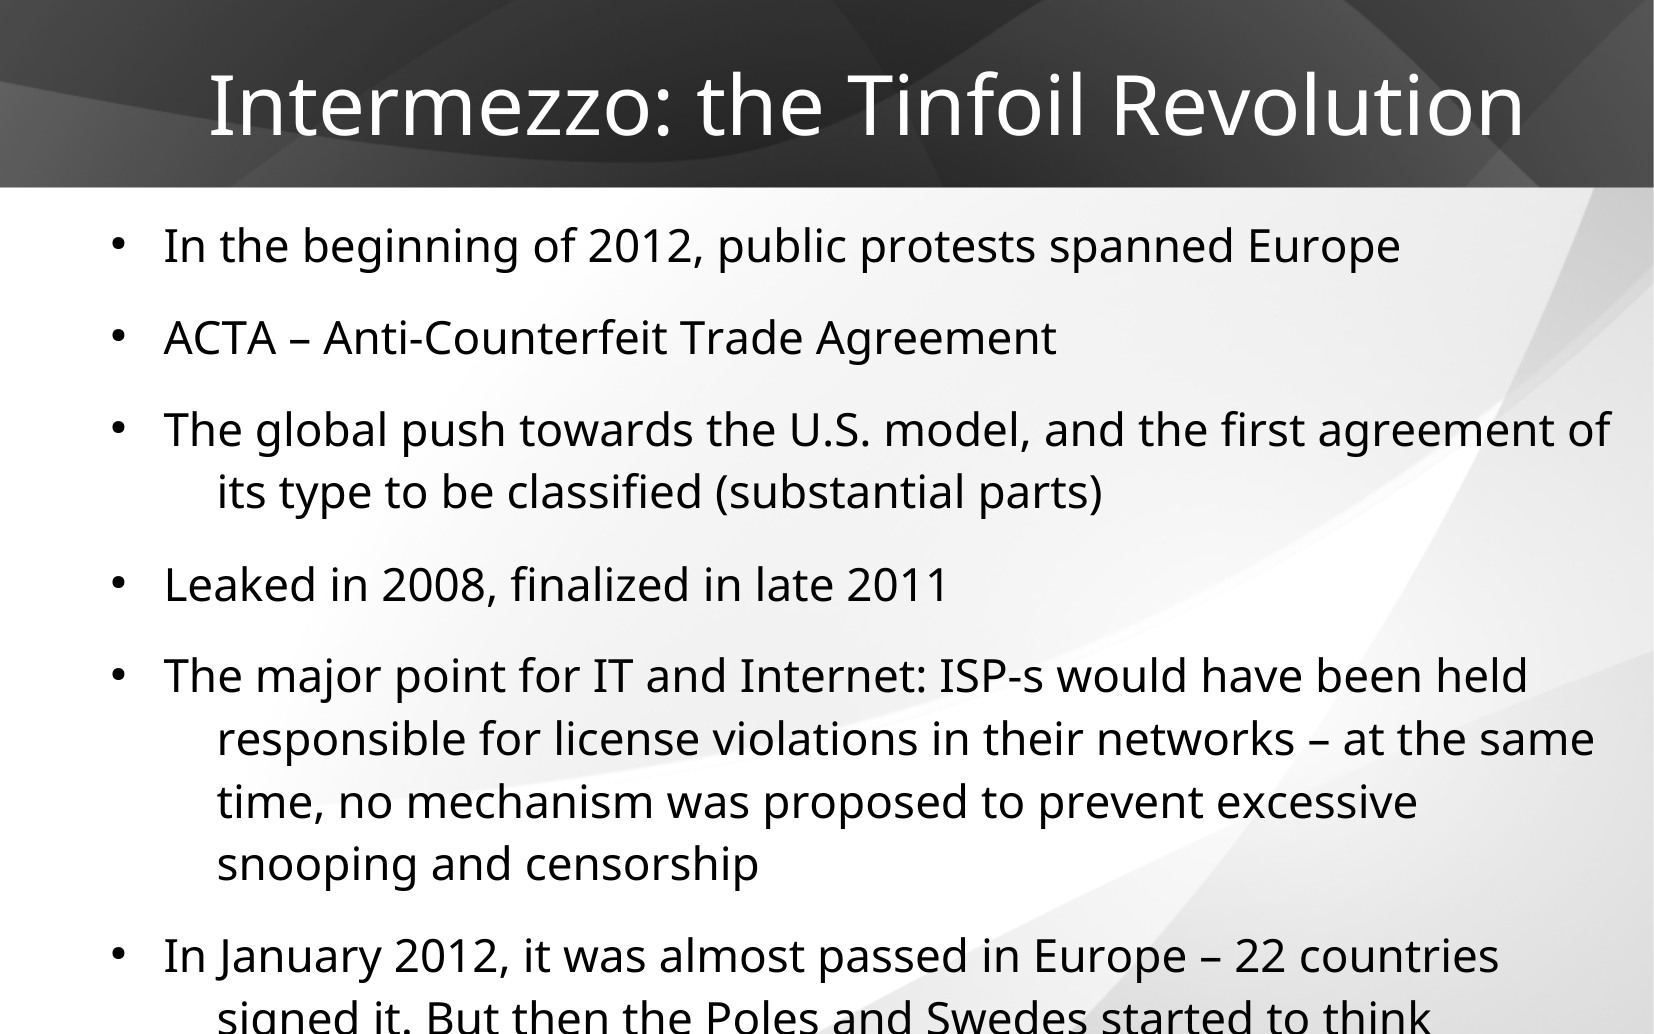

# Intermezzo: the Tinfoil Revolution
In the beginning of 2012, public protests spanned Europe
ACTA – Anti-Counterfeit Trade Agreement
The global push towards the U.S. model, and the first agreement of its type to be classified (substantial parts)
Leaked in 2008, finalized in late 2011
The major point for IT and Internet: ISP-s would have been held responsible for license violations in their networks – at the same time, no mechanism was proposed to prevent excessive snooping and censorship
In January 2012, it was almost passed in Europe – 22 countries signed it. But then the Poles and Swedes started to think